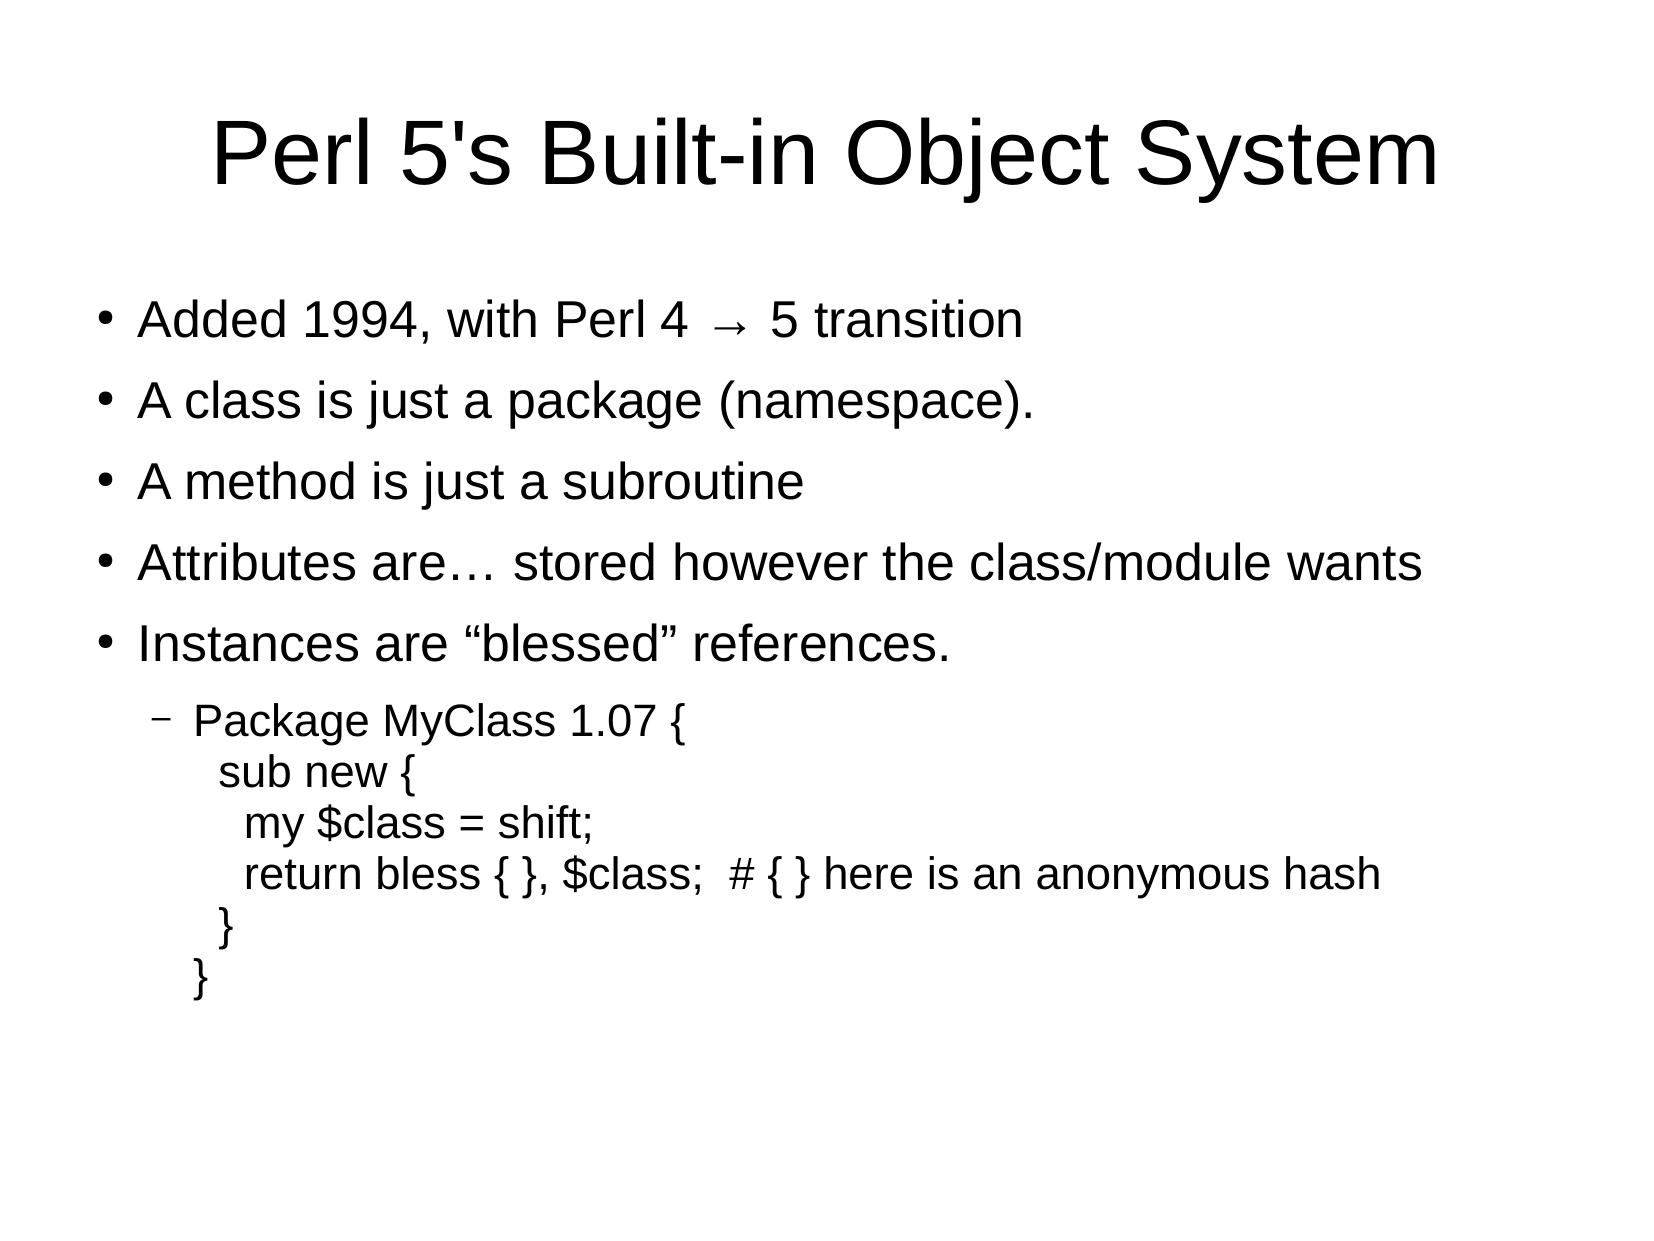

# Perl 5's Built-in Object System
Added 1994, with Perl 4 → 5 transition
A class is just a package (namespace).
A method is just a subroutine
Attributes are… stored however the class/module wants
Instances are “blessed” references.
Package MyClass 1.07 {
 sub new {
 my $class = shift;
 return bless { }, $class; # { } here is an anonymous hash
 }
}